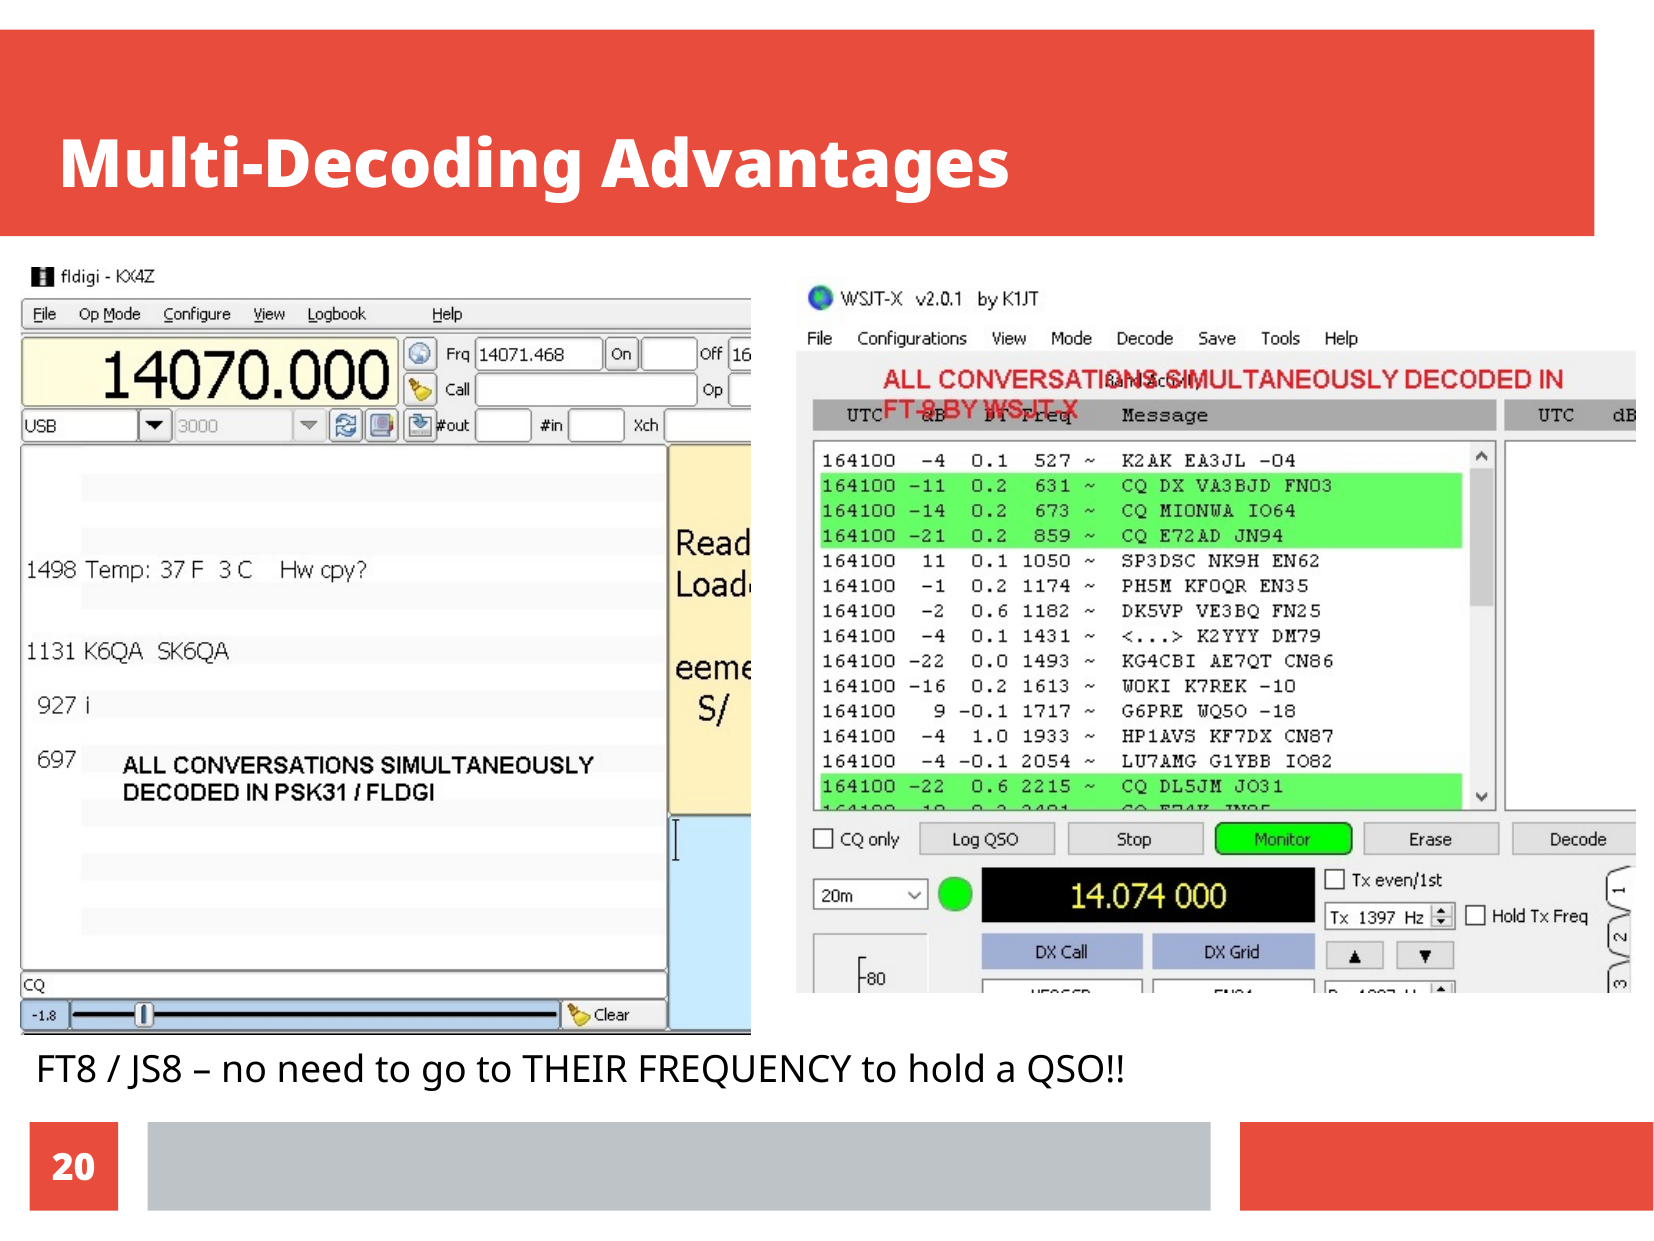

# Multi-Decoding Advantages
FT8 / JS8 – no need to go to THEIR FREQUENCY to hold a QSO!!
20